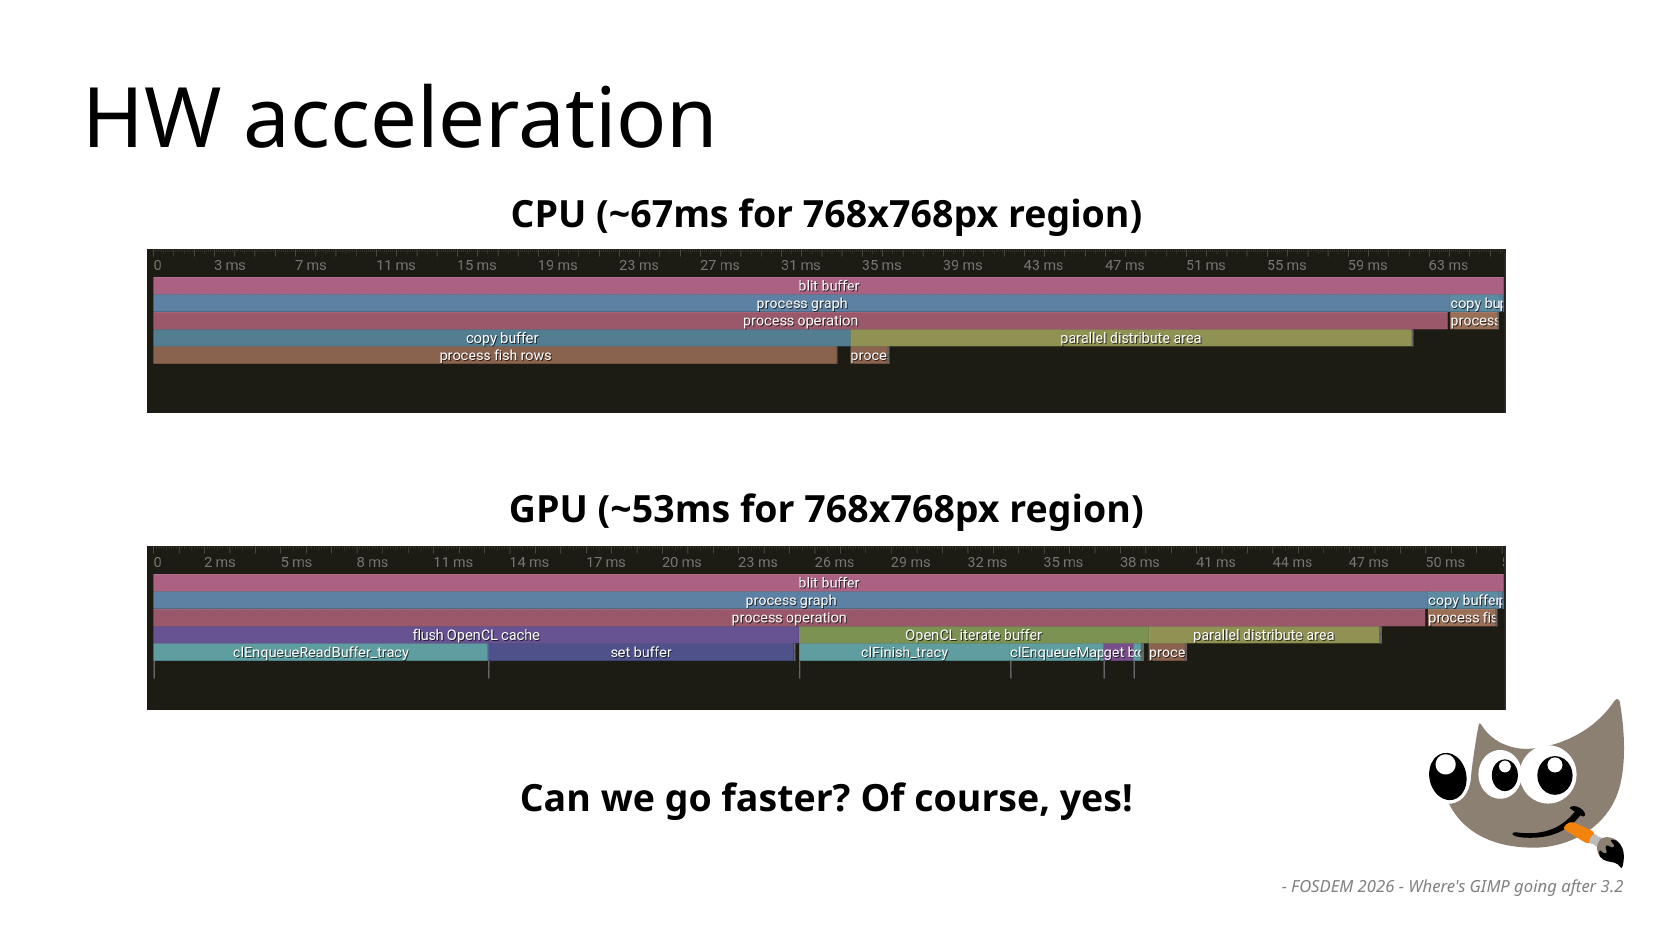

# HW acceleration
CPU (~67ms for 768x768px region)
GPU (~53ms for 768x768px region)
Can we go faster? Of course, yes!